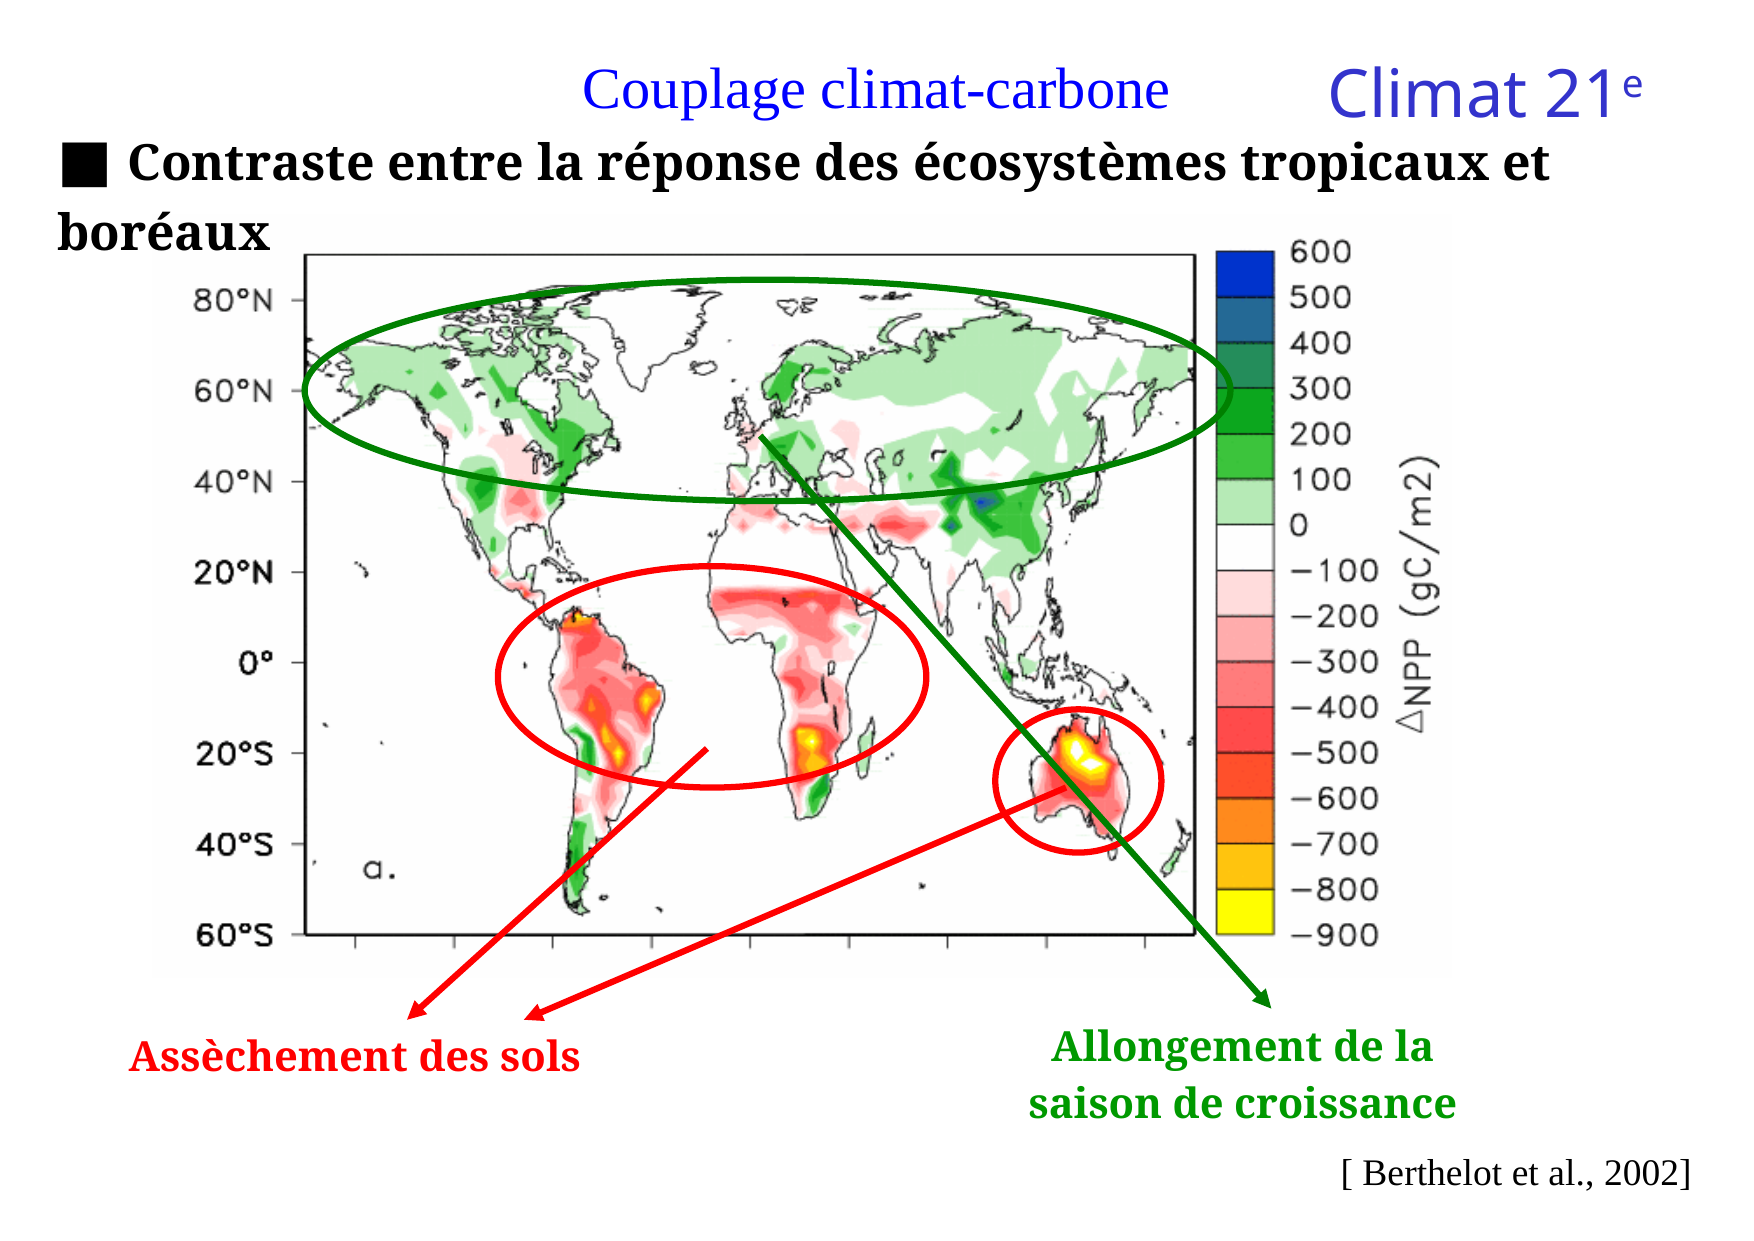

Couplage climat-carbone
Climat 21e
■ Contraste entre la réponse des écosystèmes tropicaux et boréaux
Allongement de la saison de croissance
Assèchement des sols
[ Berthelot et al., 2002]